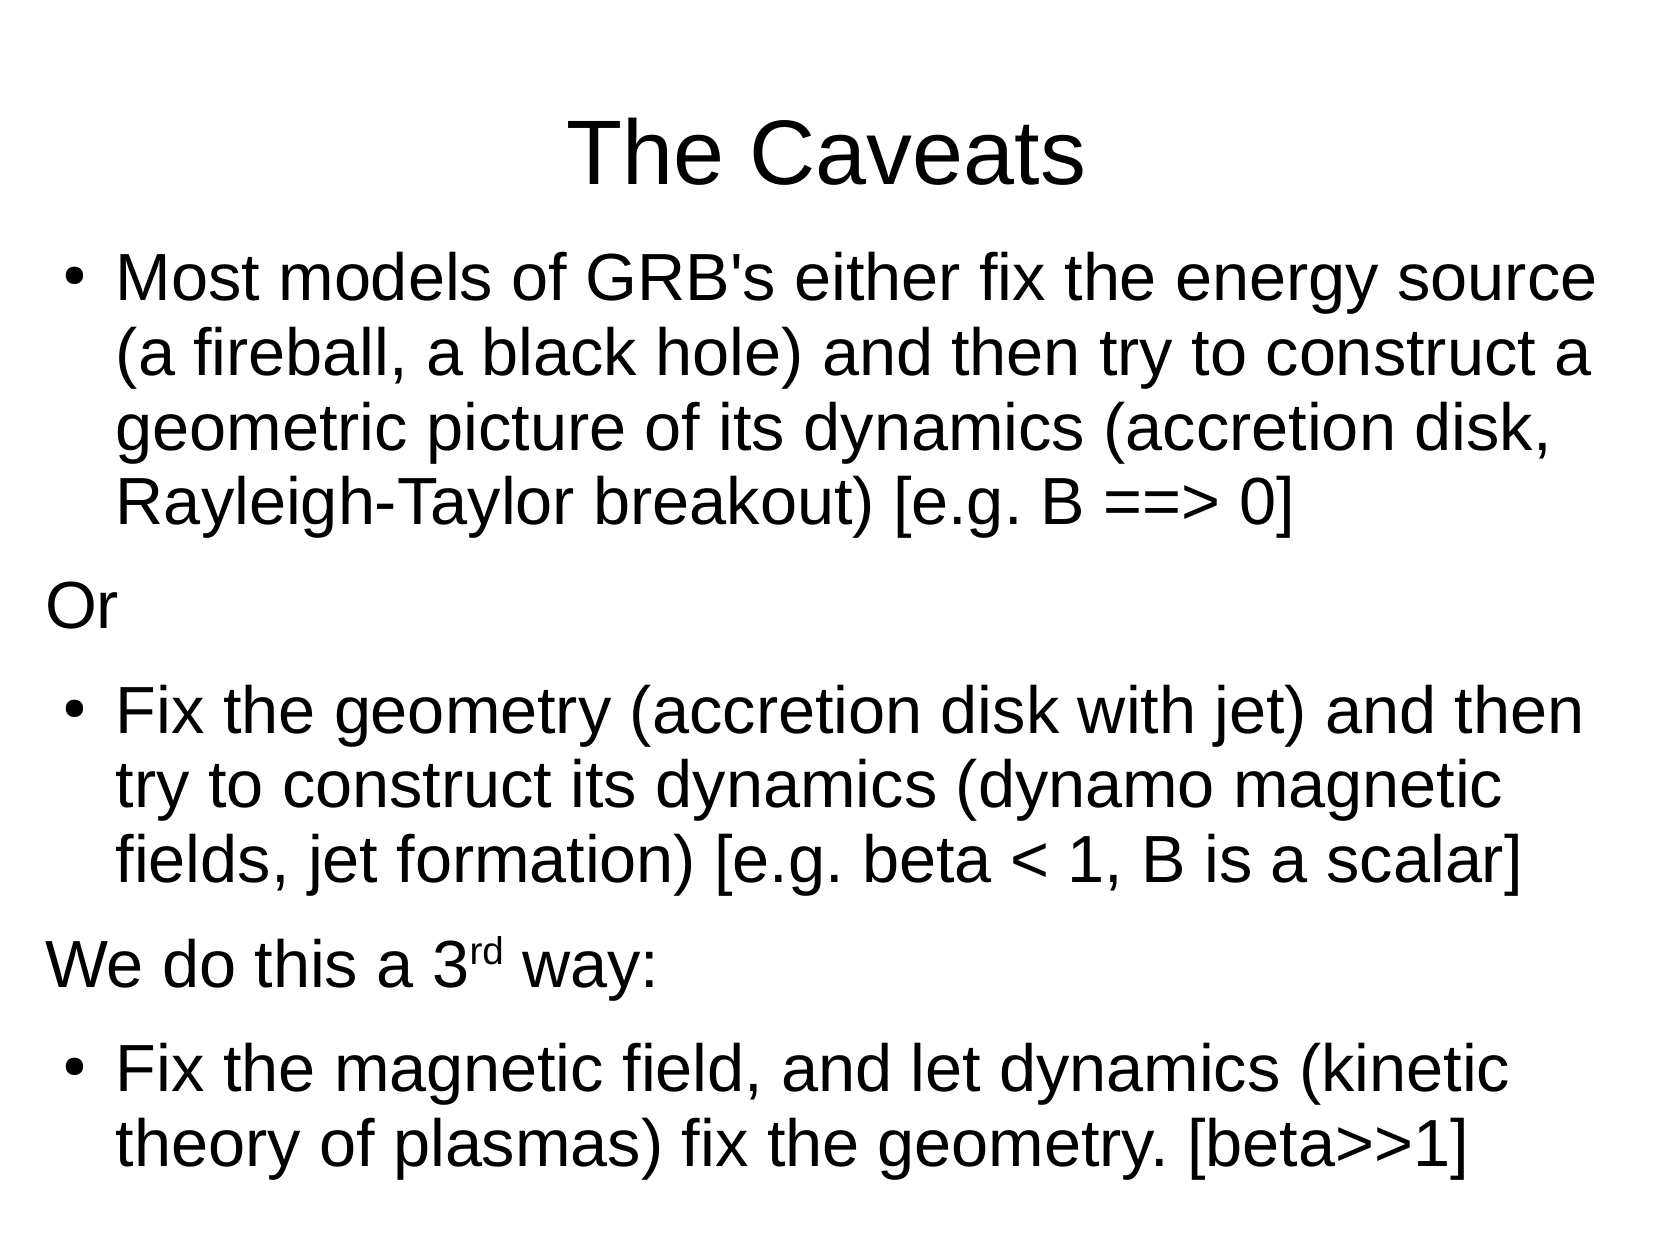

# The Caveats
Most models of GRB's either fix the energy source (a fireball, a black hole) and then try to construct a geometric picture of its dynamics (accretion disk, Rayleigh-Taylor breakout) [e.g. B ==> 0]
Or
Fix the geometry (accretion disk with jet) and then try to construct its dynamics (dynamo magnetic fields, jet formation) [e.g. beta < 1, B is a scalar]
We do this a 3rd way:
Fix the magnetic field, and let dynamics (kinetic theory of plasmas) fix the geometry. [beta>>1]